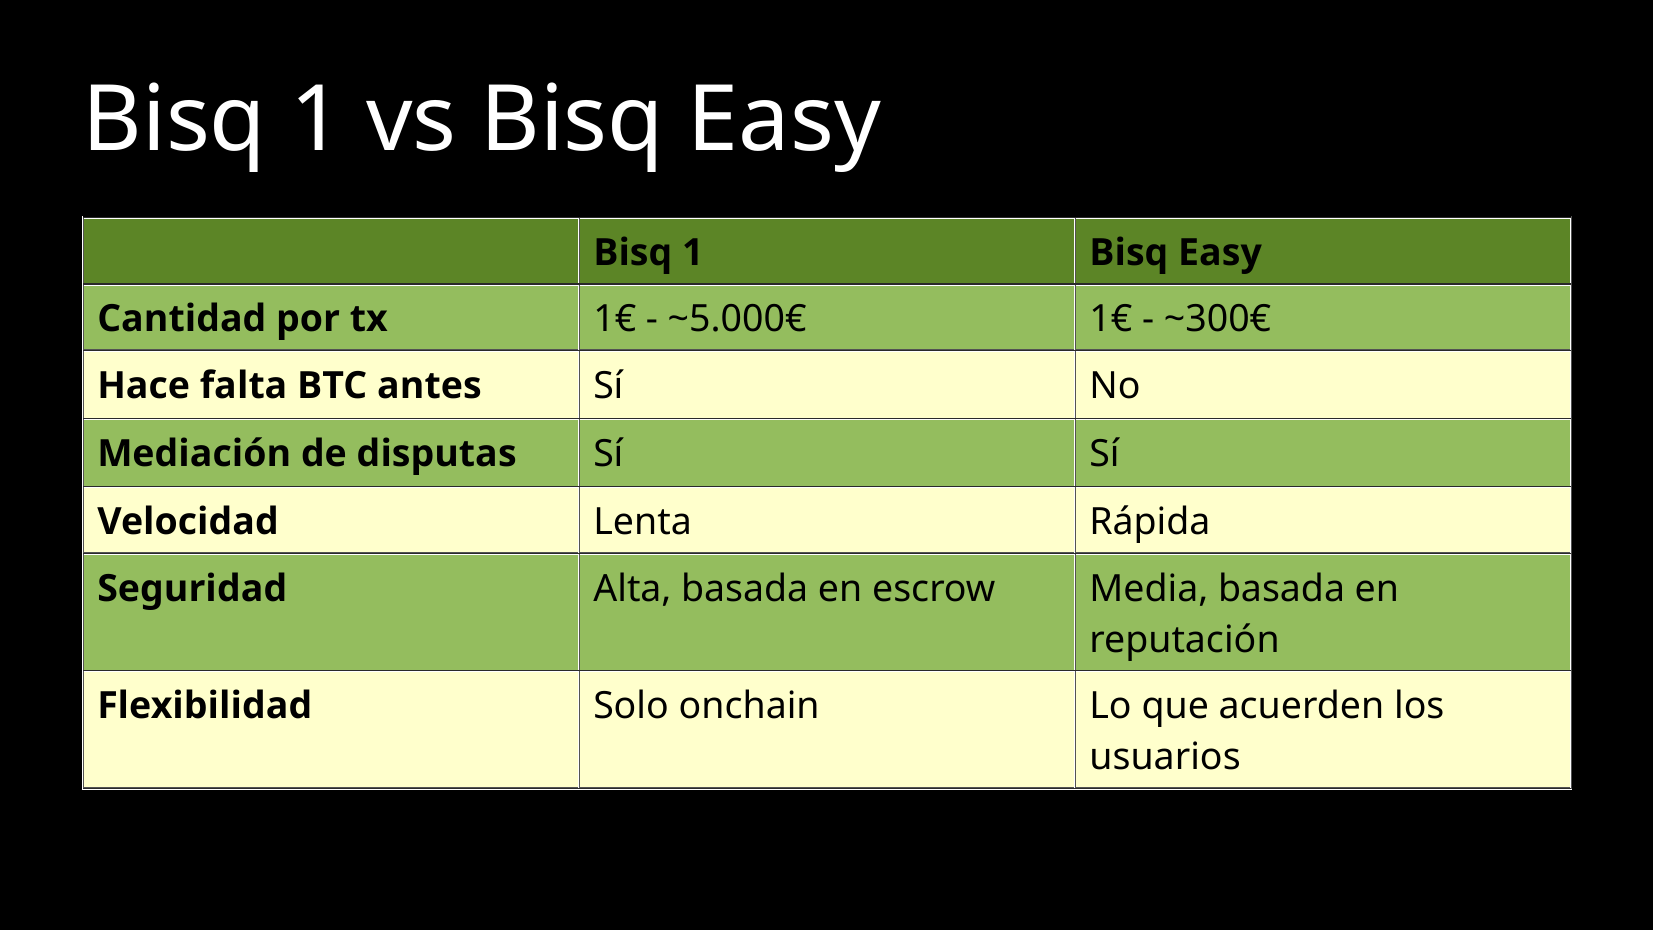

# Bisq 1 vs Bisq Easy
| | Bisq 1 | Bisq Easy |
| --- | --- | --- |
| Cantidad por tx | 1€ - ~5.000€ | 1€ - ~300€ |
| Hace falta BTC antes | Sí | No |
| Mediación de disputas | Sí | Sí |
| Velocidad | Lenta | Rápida |
| Seguridad | Alta, basada en escrow | Media, basada en reputación |
| Flexibilidad | Solo onchain | Lo que acuerden los usuarios |